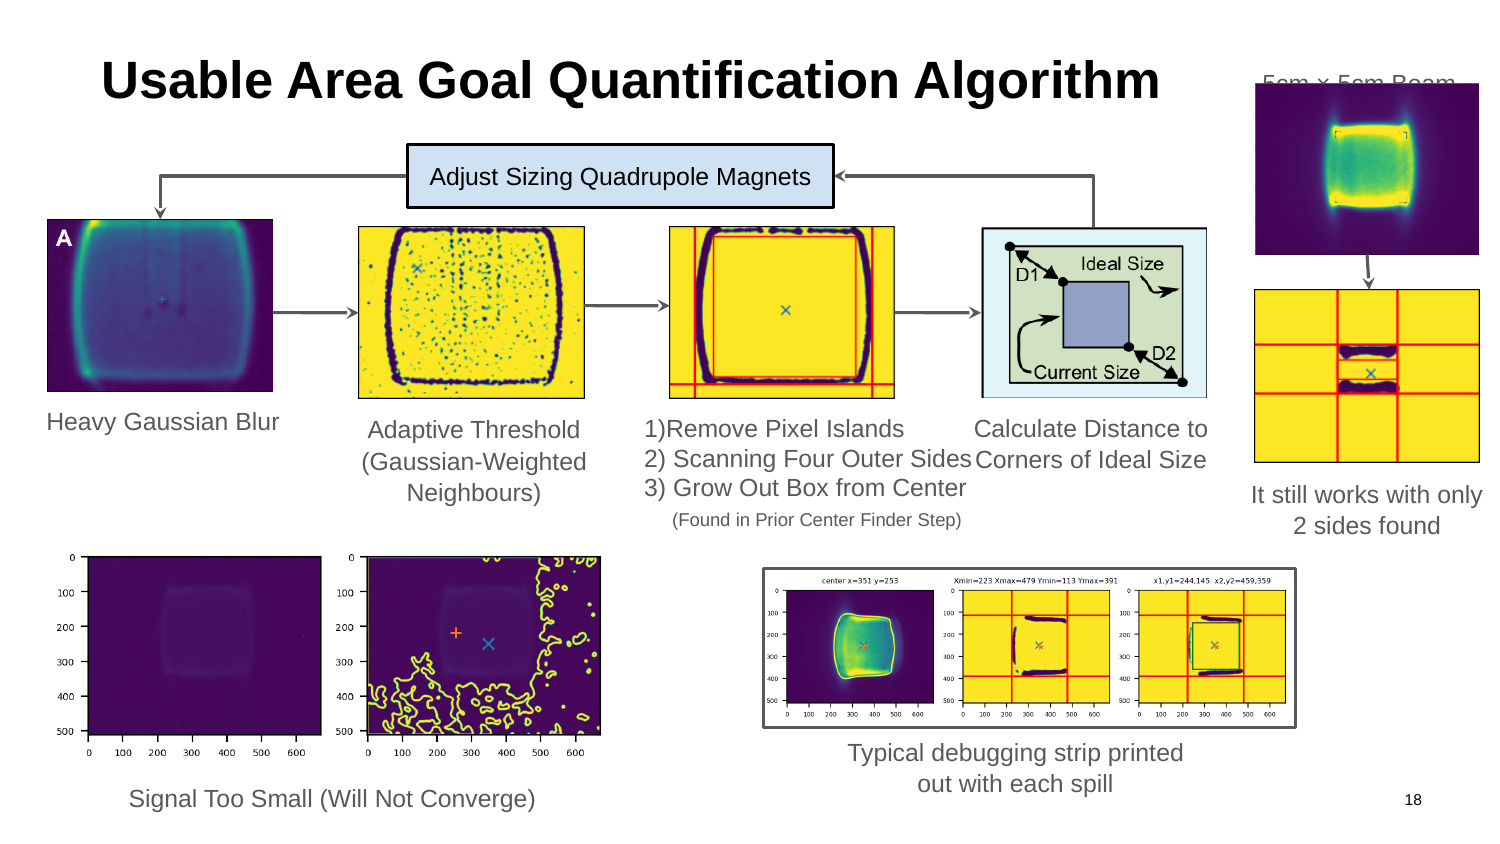

# Usable Area Goal Quantification Algorithm
5cm × 5cm Beam
Adjust Sizing Quadrupole Magnets
Heavy Gaussian Blur
Calculate Distance to Corners of Ideal Size
Adaptive Threshold (Gaussian-Weighted Neighbours)
1)Remove Pixel Islands
2) Scanning Four Outer Sides
3) Grow Out Box from Center
 (Found in Prior Center Finder Step)
It still works with only 2 sides found
Typical debugging strip printed out with each spill
Signal Too Small (Will Not Converge)